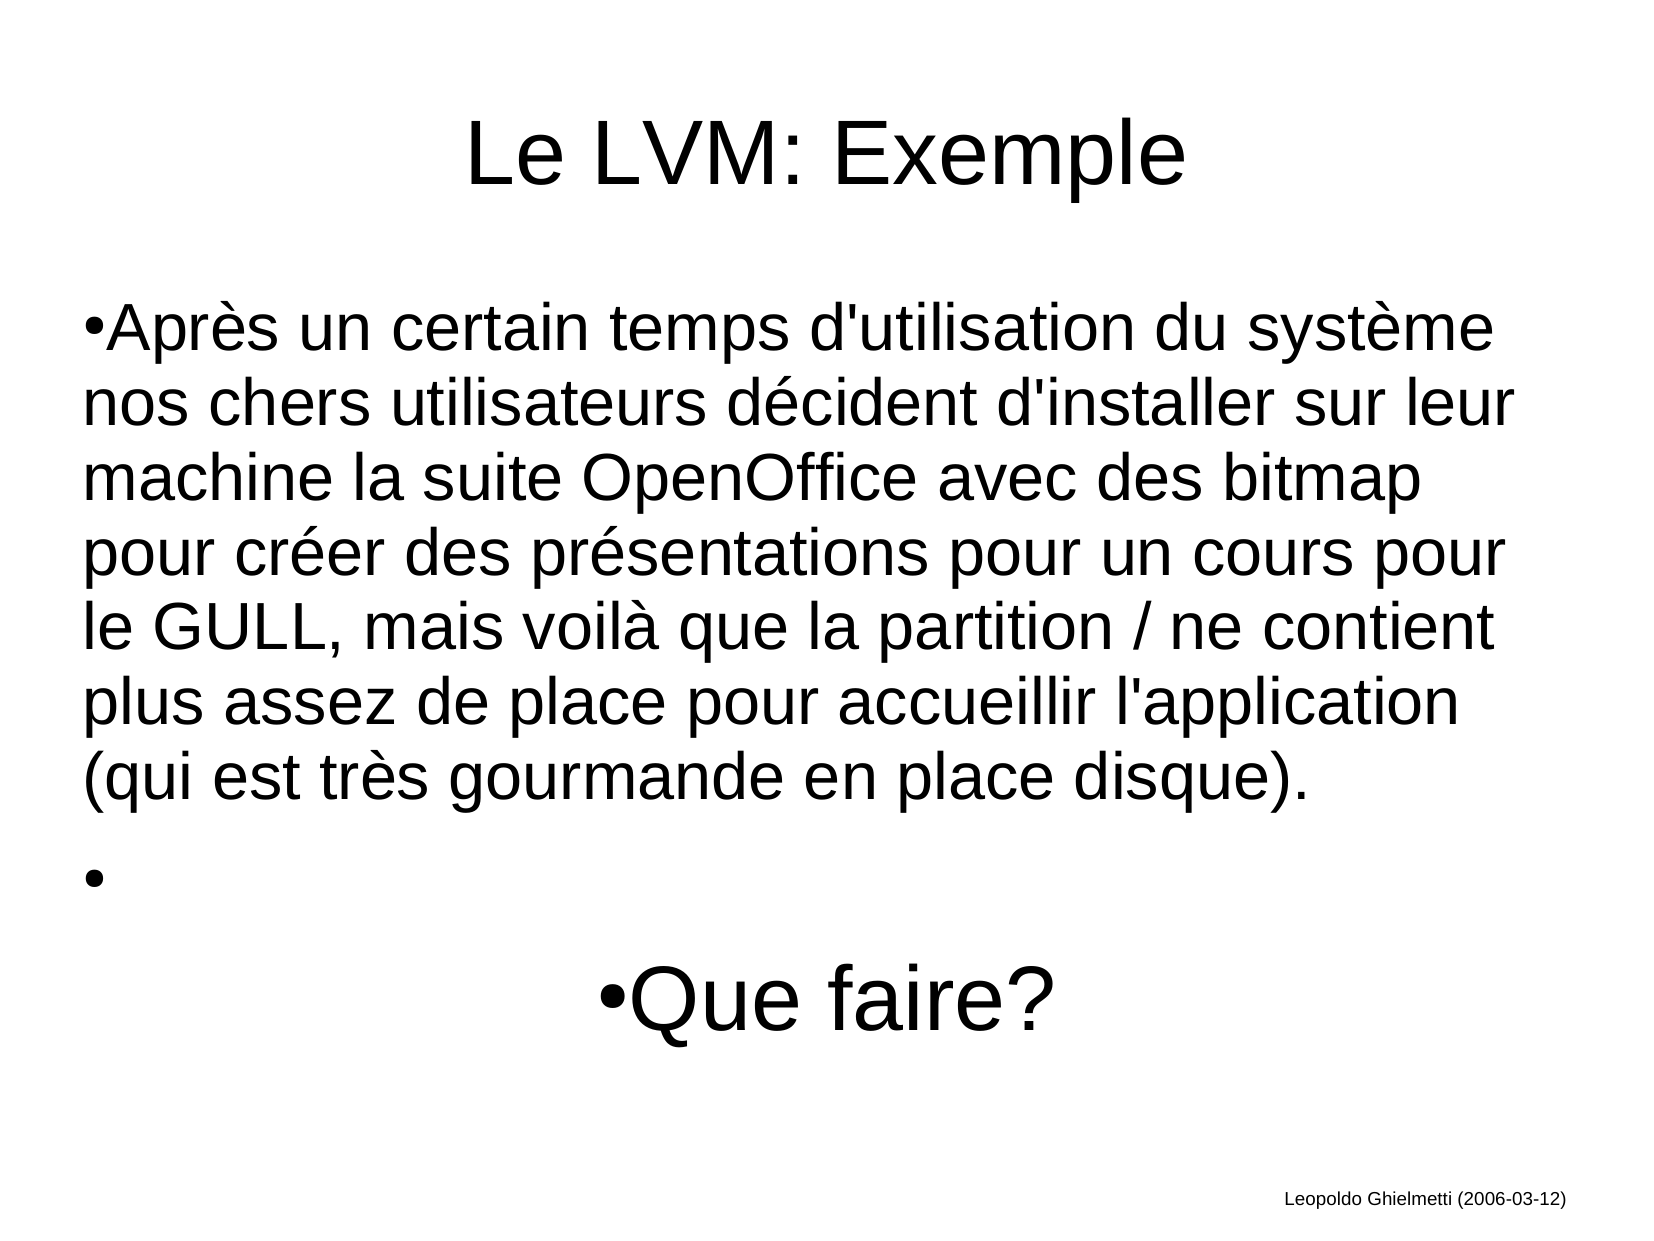

# Le LVM: Exemple
Après un certain temps d'utilisation du système nos chers utilisateurs décident d'installer sur leur machine la suite OpenOffice avec des bitmap pour créer des présentations pour un cours pour le GULL, mais voilà que la partition / ne contient plus assez de place pour accueillir l'application (qui est très gourmande en place disque).
Que faire?
Leopoldo Ghielmetti (2006-03-12)